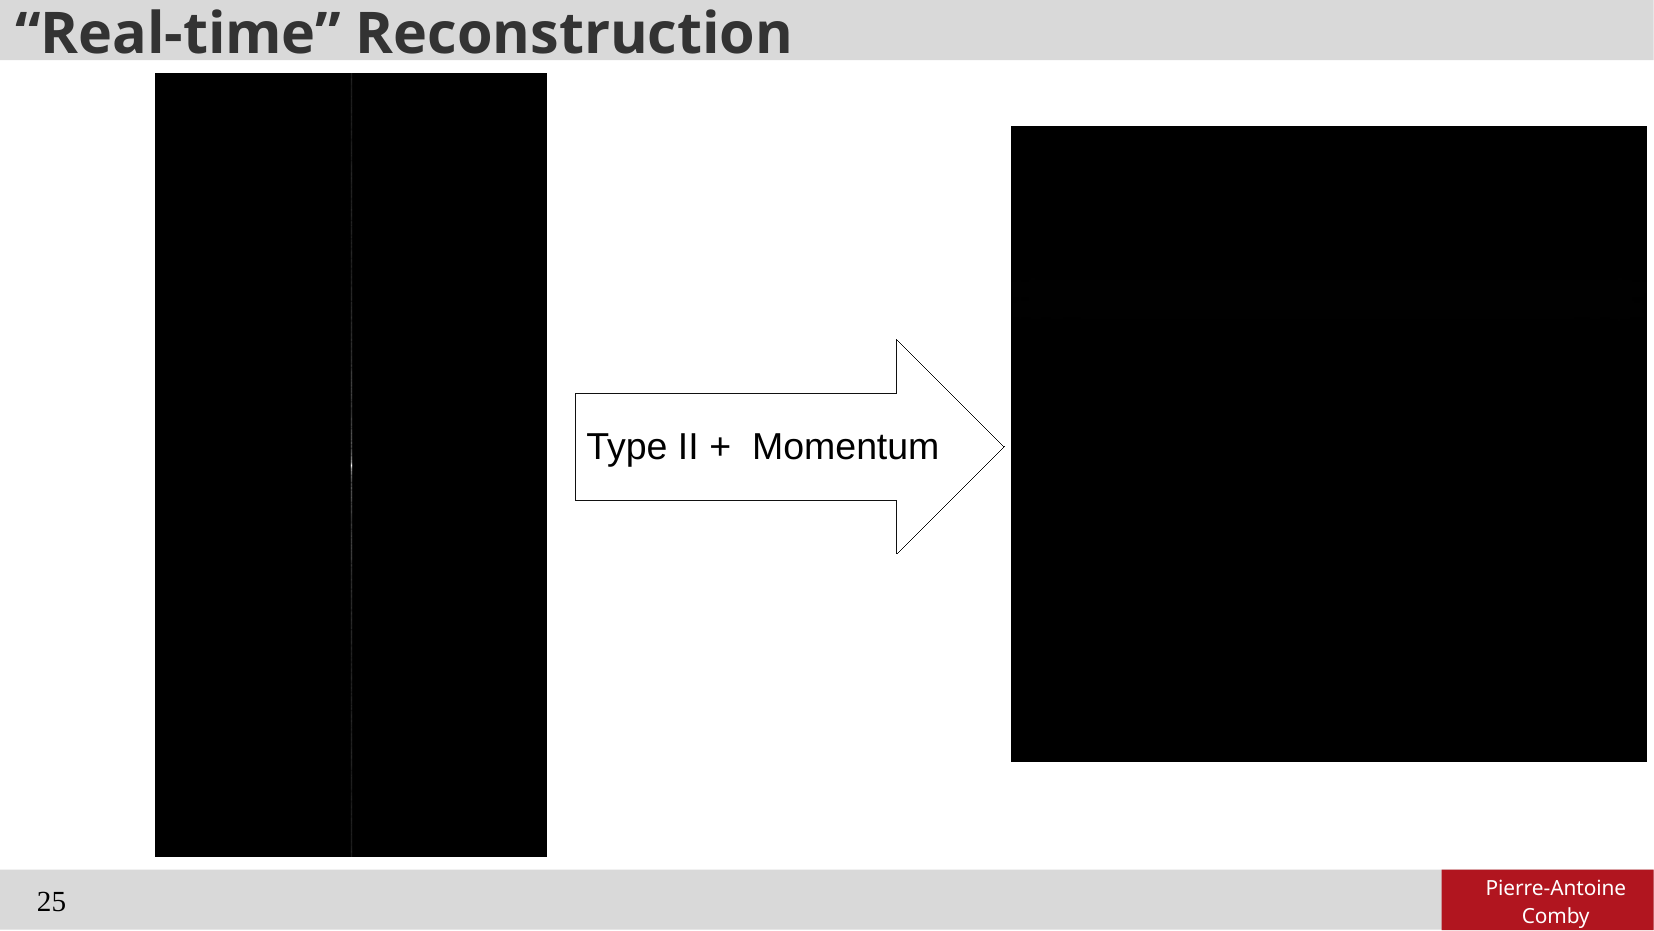

# “Real-time” Reconstruction
Type II + Momentum
25